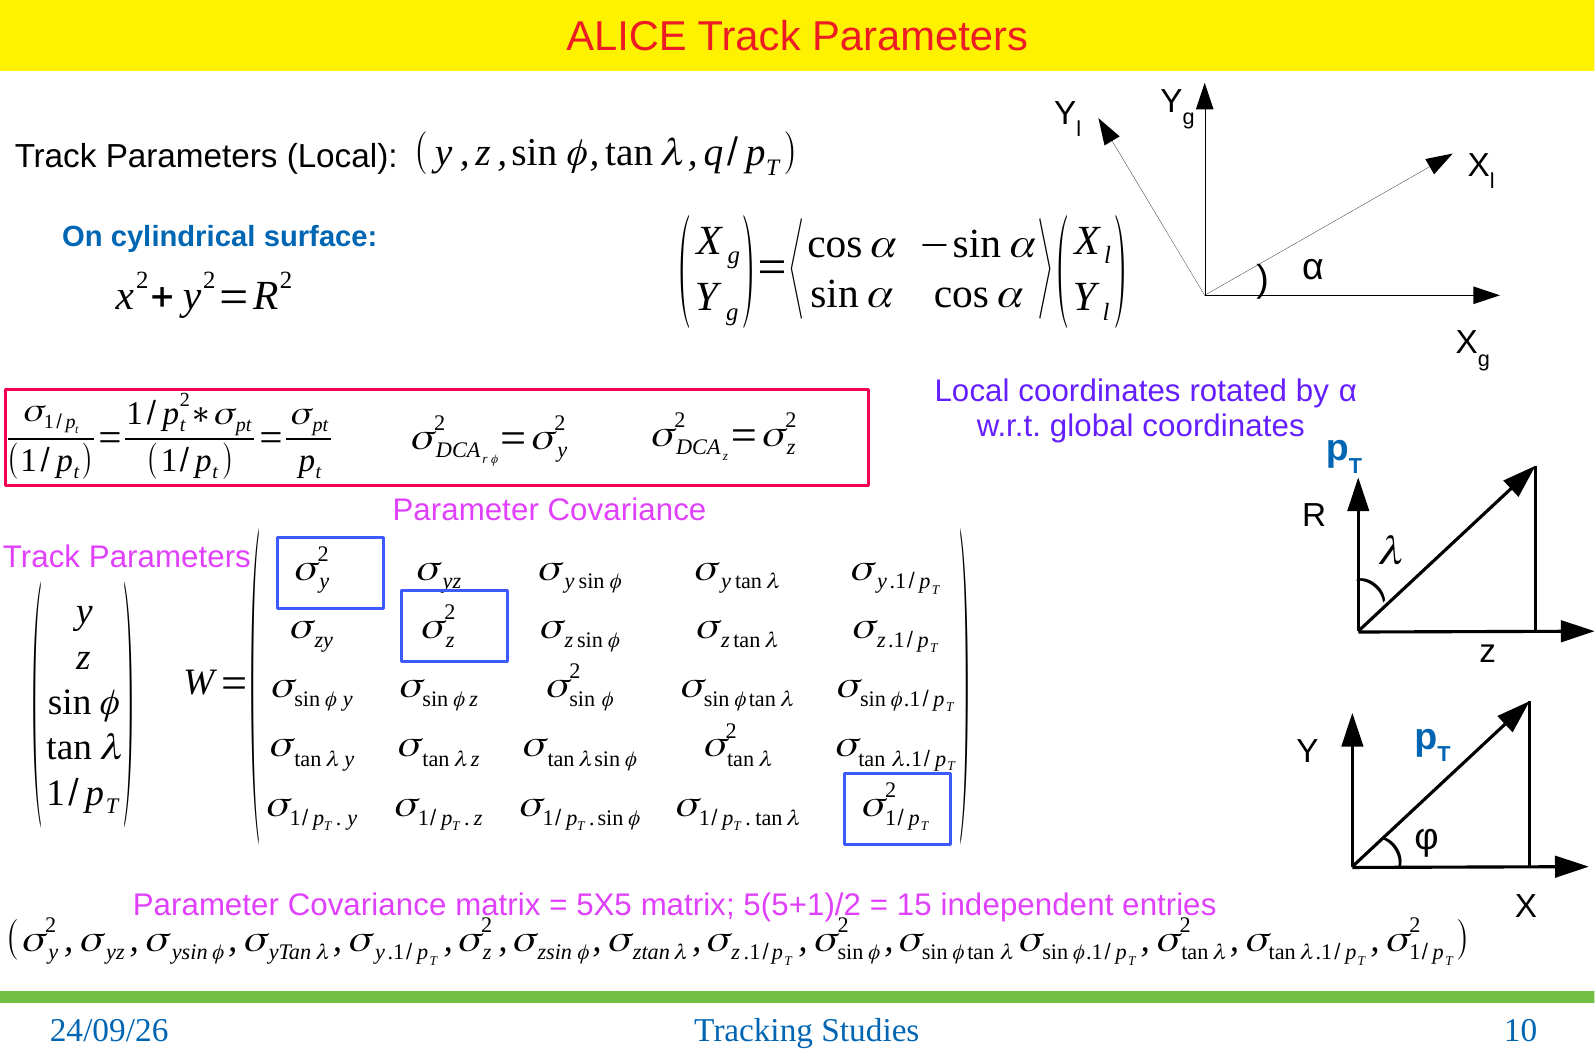

# ALICE Track Parameters
Yg
Yl
Track Parameters (Local):
Xl
On cylindrical surface:
α
)
Xg
Local coordinates rotated by α w.r.t. global coordinates
pT
Parameter Covariance
R
Track Parameters
)
z
pT
Y
φ
)
Parameter Covariance matrix = 5X5 matrix; 5(5+1)/2 = 15 independent entries
X
 Tracking Studies
10